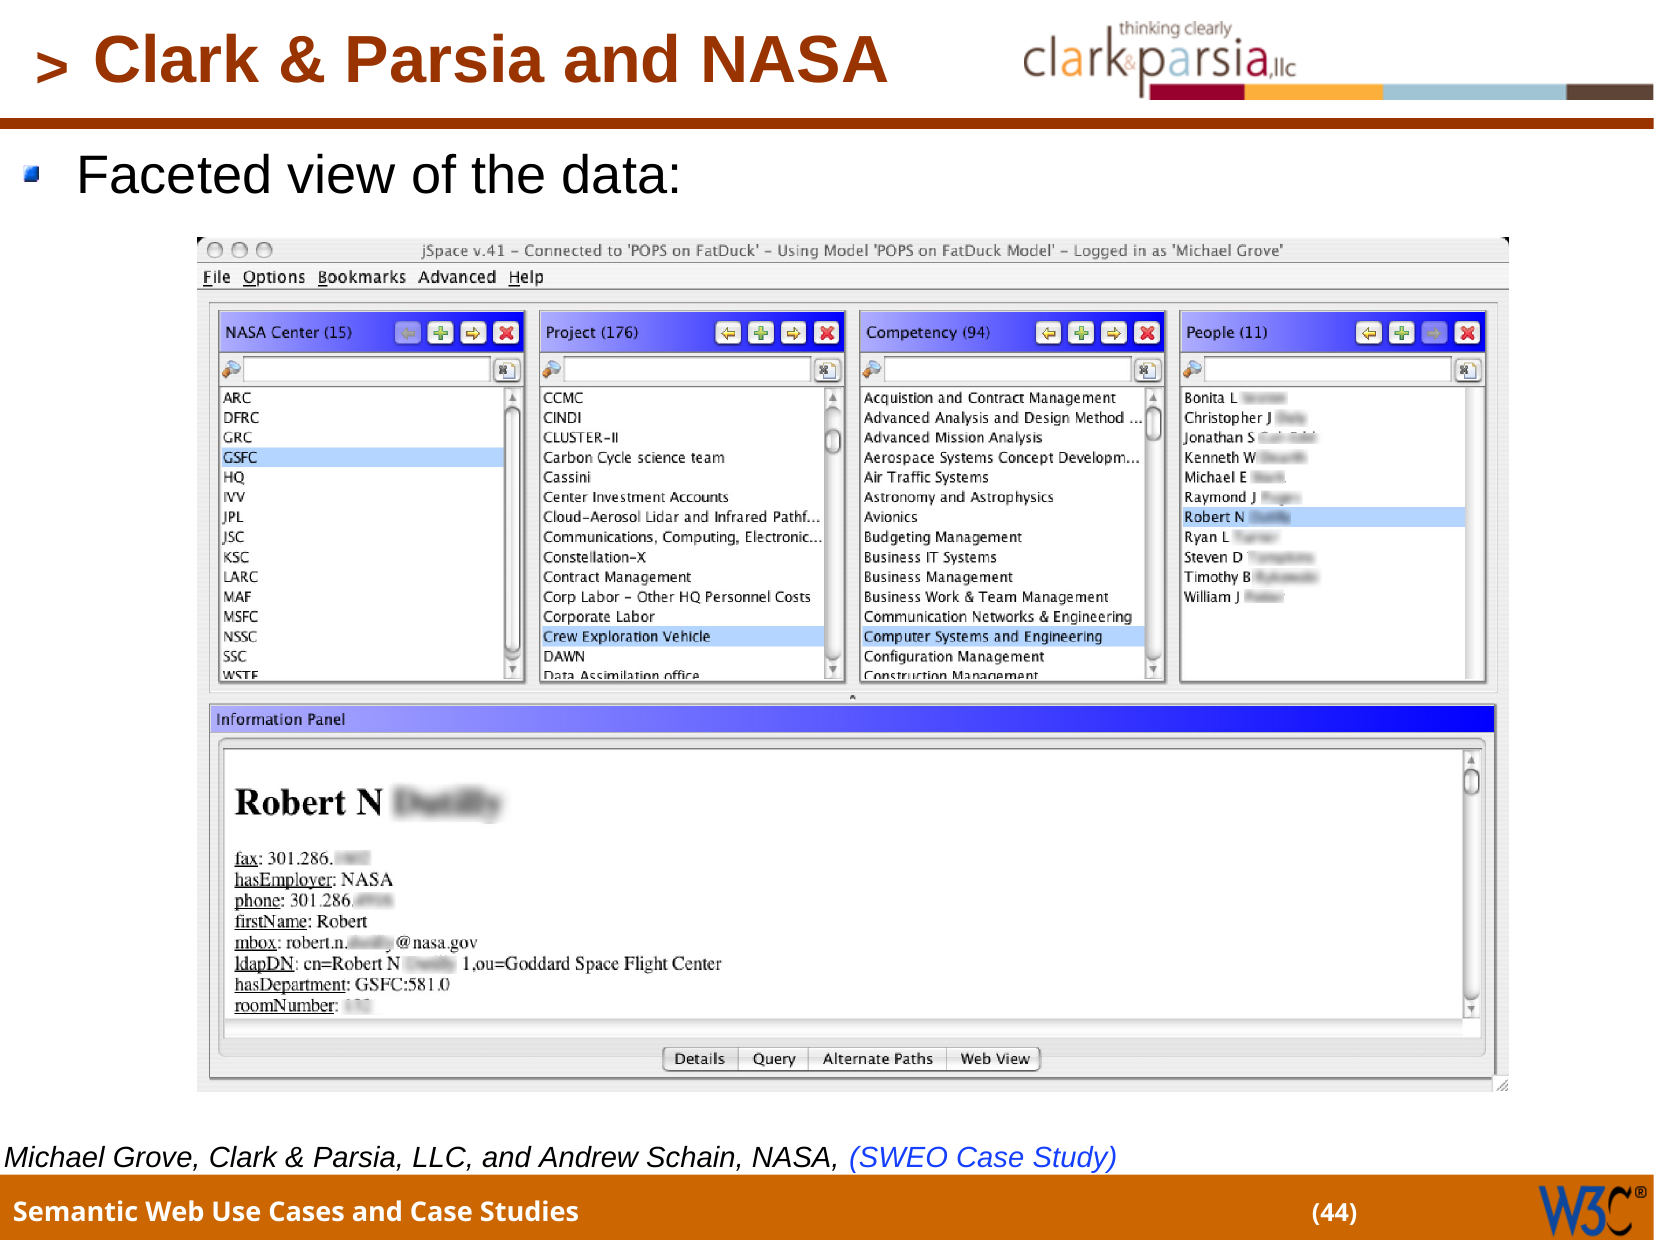

# Clark & Parsia and NASA
Faceted view of the data:
Michael Grove, Clark & Parsia, LLC, and Andrew Schain, NASA, (SWEO Case Study)